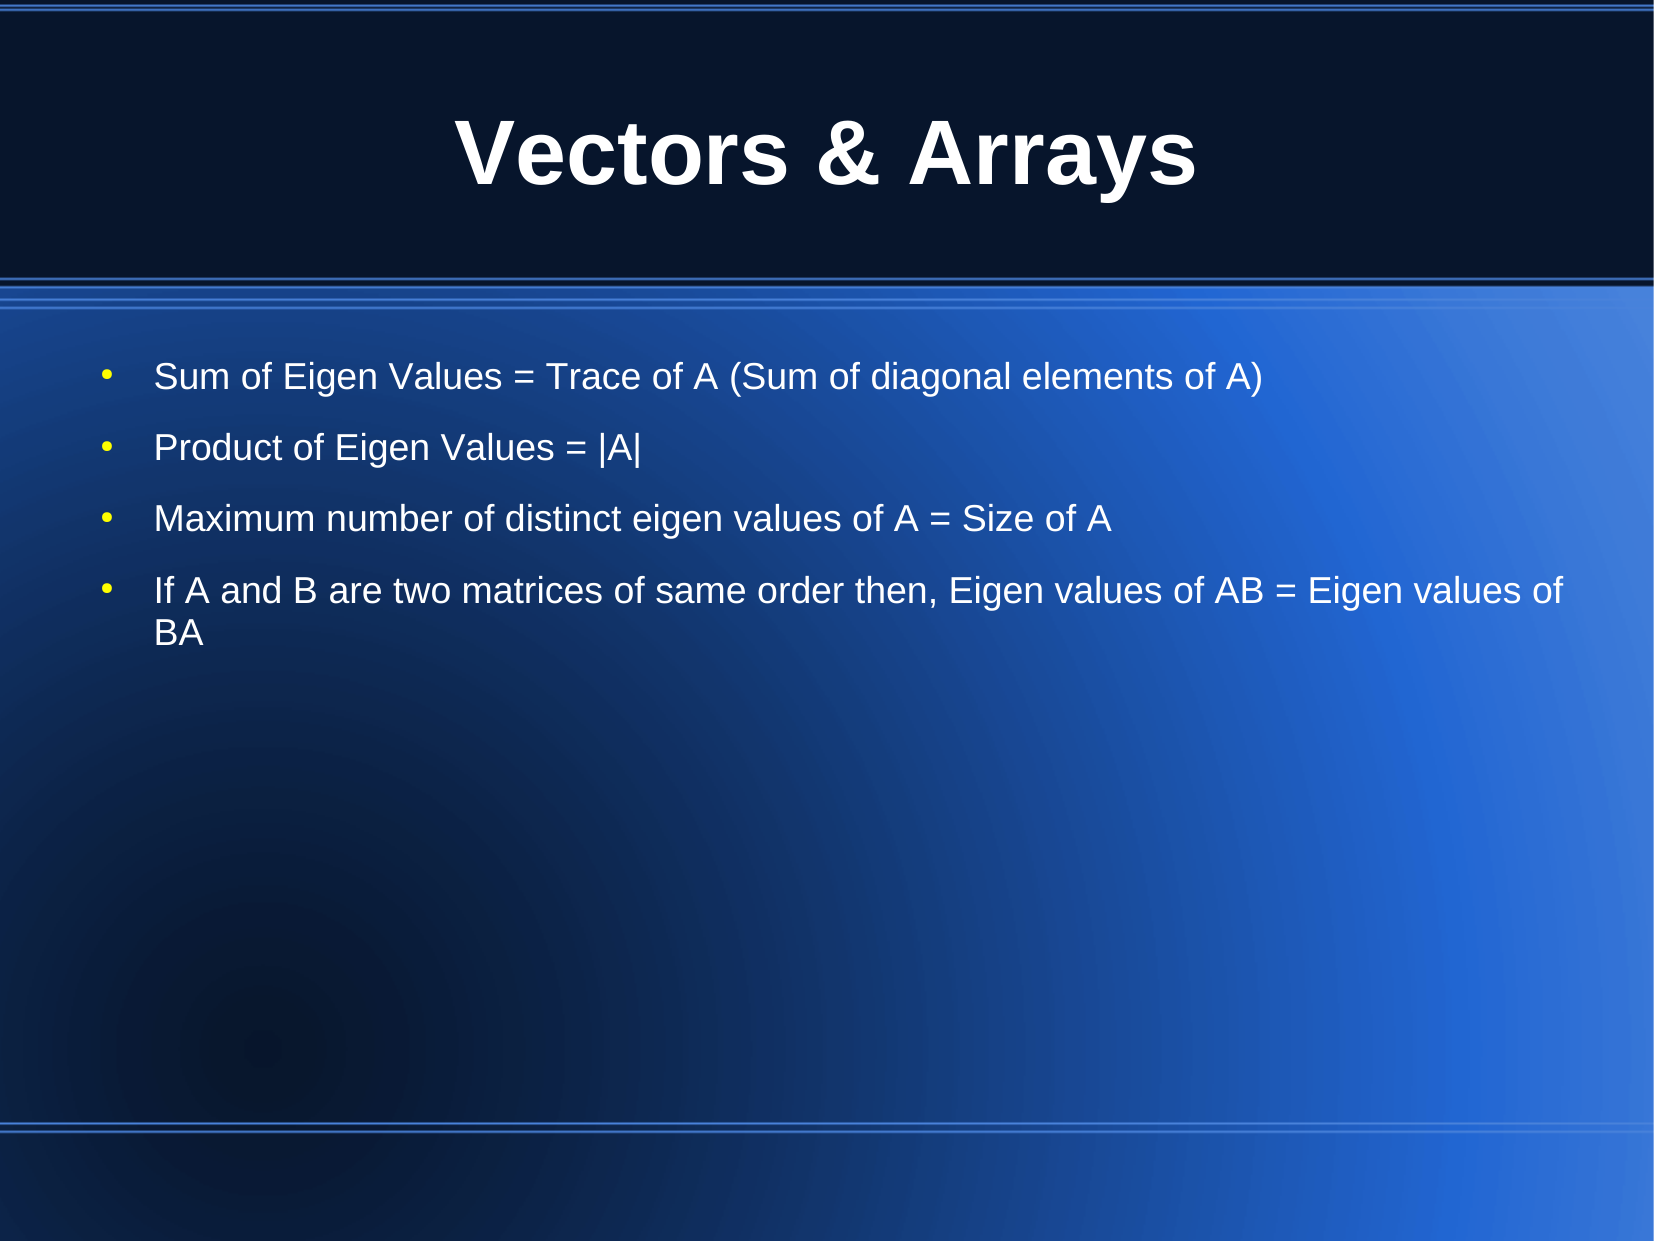

# Vectors & Arrays
Sum of Eigen Values = Trace of A (Sum of diagonal elements of A)
Product of Eigen Values = |A|
Maximum number of distinct eigen values of A = Size of A
If A and B are two matrices of same order then, Eigen values of AB = Eigen values of BA